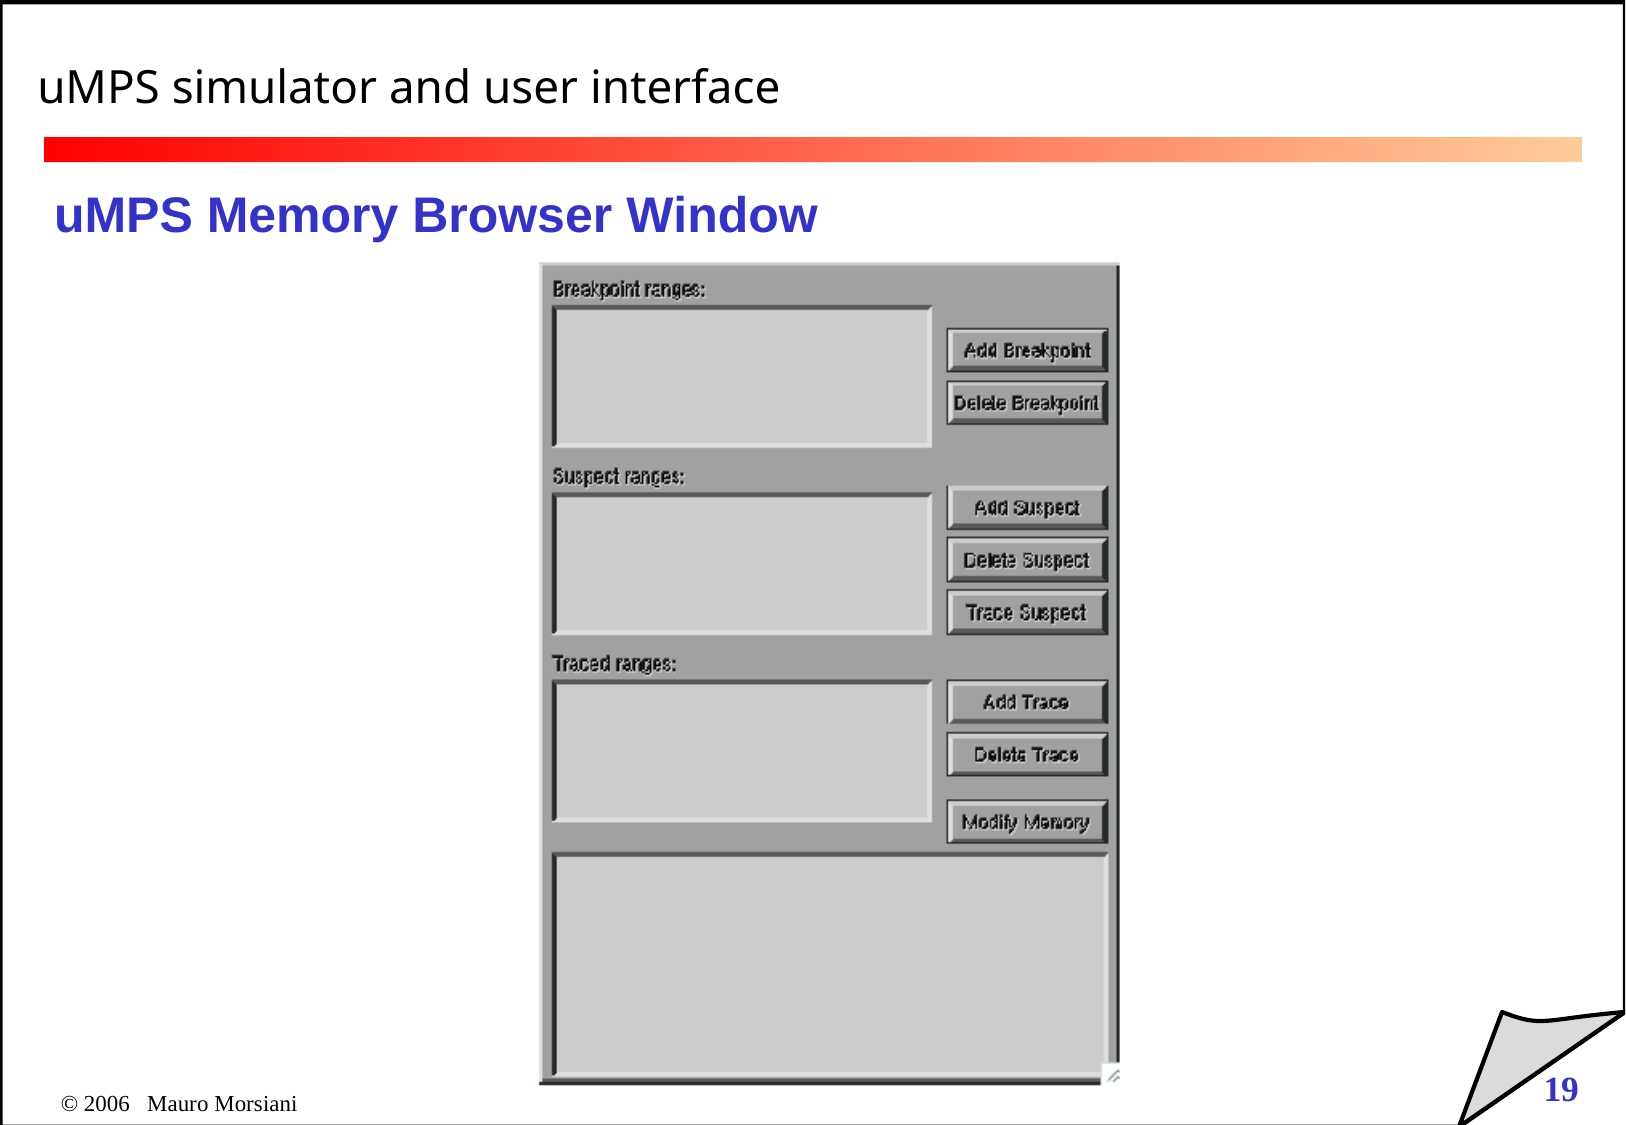

# uMPS simulator and user interface
uMPS Memory Browser Window